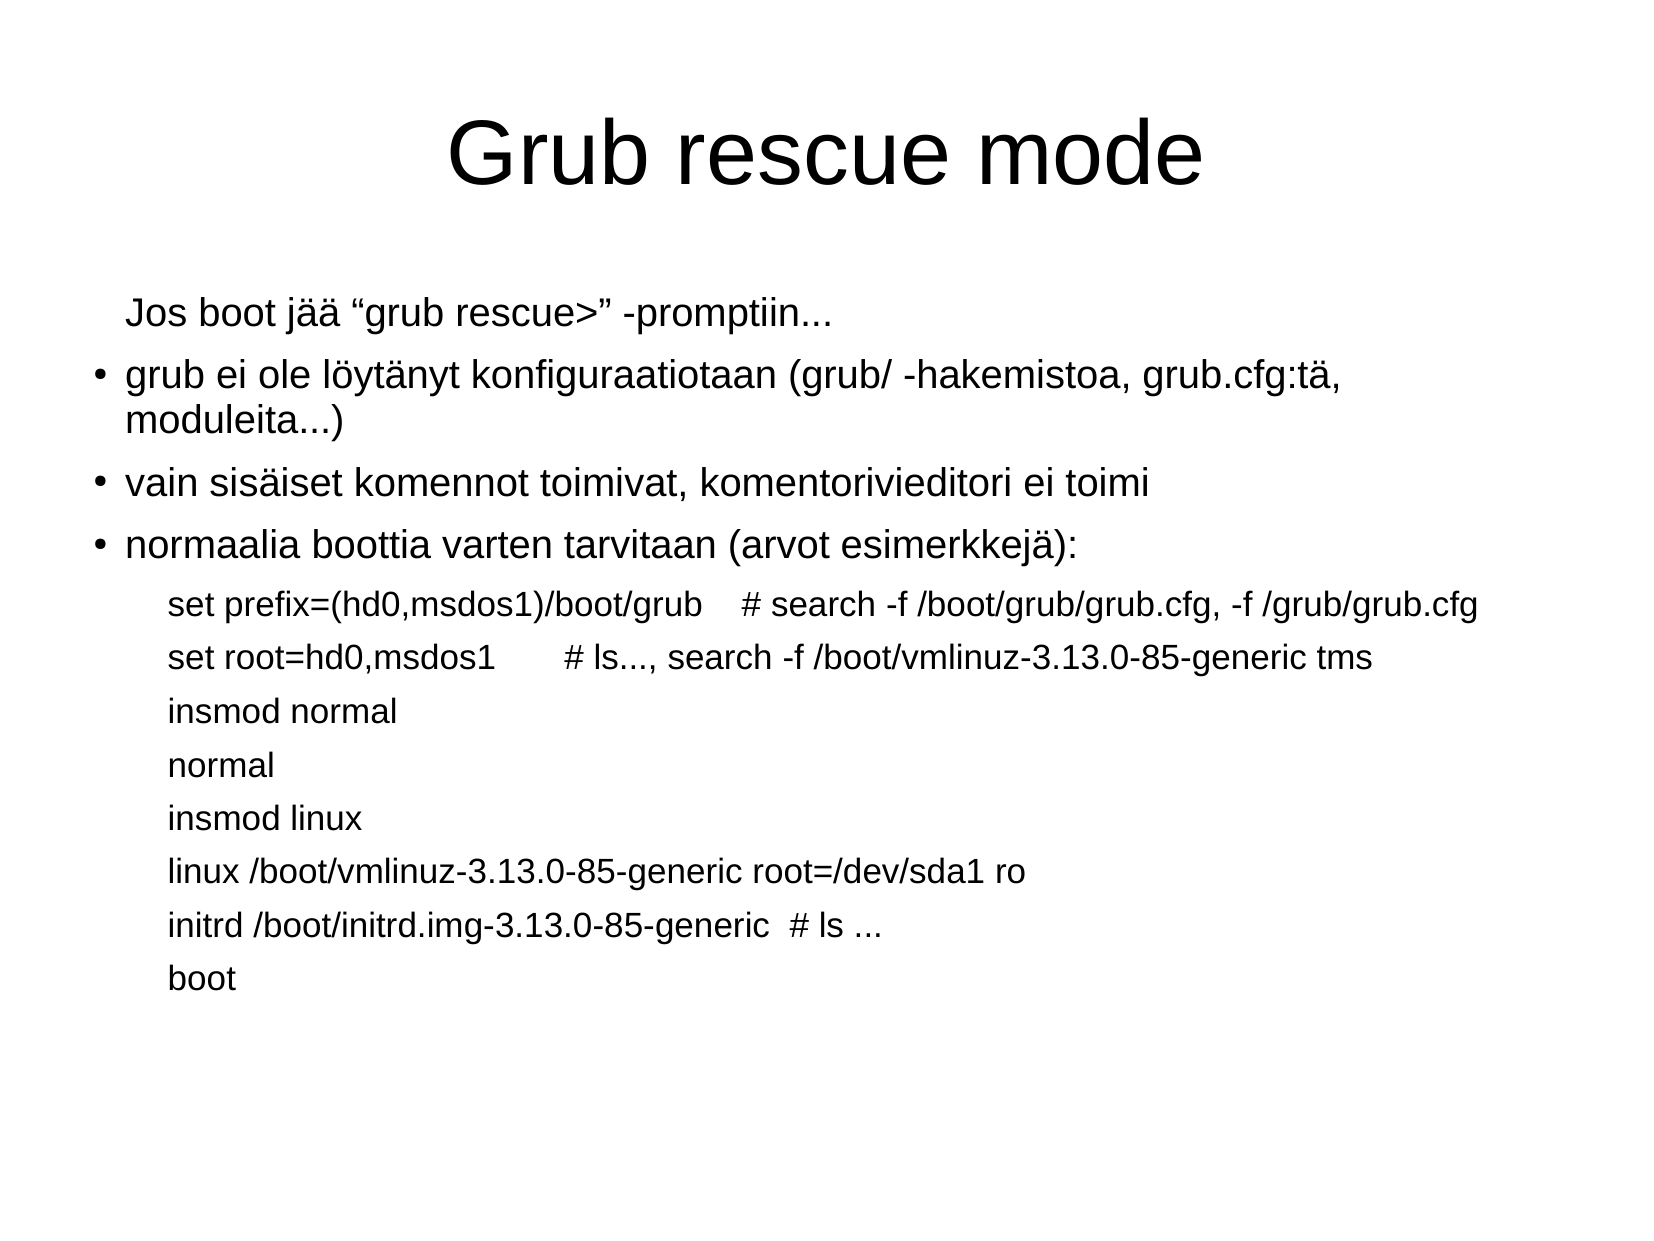

# Grub rescue mode
Jos boot jää “grub rescue>” -promptiin...
grub ei ole löytänyt konfiguraatiotaan (grub/ -hakemistoa, grub.cfg:tä, moduleita...)
vain sisäiset komennot toimivat, komentorivieditori ei toimi
normaalia boottia varten tarvitaan (arvot esimerkkejä):
set prefix=(hd0,msdos1)/boot/grub # search -f /boot/grub/grub.cfg, -f /grub/grub.cfg
set root=hd0,msdos1 # ls..., search -f /boot/vmlinuz-3.13.0-85-generic tms
insmod normal
normal
insmod linux
linux /boot/vmlinuz-3.13.0-85-generic root=/dev/sda1 ro
initrd /boot/initrd.img-3.13.0-85-generic # ls ...
boot